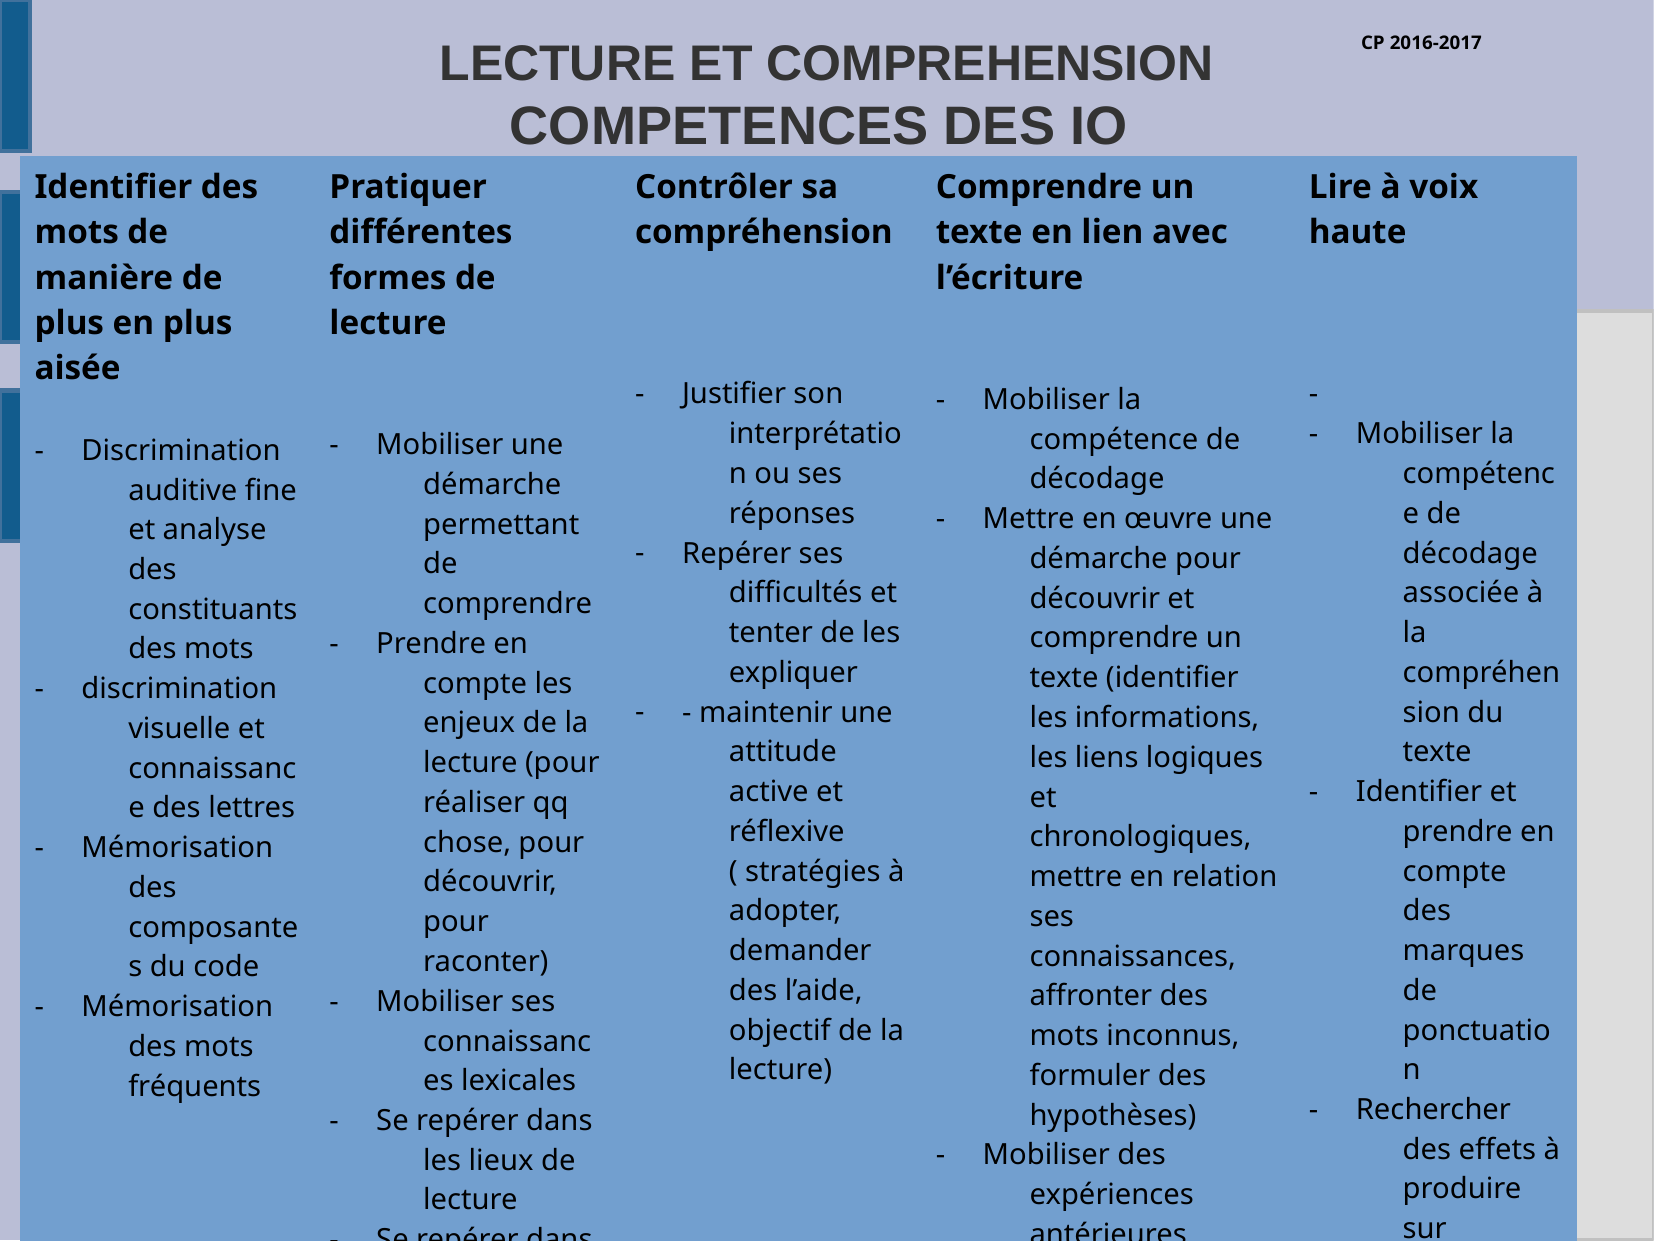

# LECTURE ET COMPREHENSION COMPETENCES DES IO
CP 2016-2017
| Identifier des mots de manière de plus en plus aisée Discrimination auditive fine et analyse des constituants des mots discrimination visuelle et connaissance des lettres Mémorisation des composantes du code Mémorisation des mots fréquents | Pratiquer différentes formes de lecture Mobiliser une démarche permettant de comprendre Prendre en compte les enjeux de la lecture (pour réaliser qq chose, pour découvrir, pour raconter) Mobiliser ses connaissances lexicales Se repérer dans les lieux de lecture Se repérer dans les manuels et les ouvrages | Contrôler sa compréhension Justifier son interprétation ou ses réponses Repérer ses difficultés et tenter de les expliquer - maintenir une attitude active et réflexive ( stratégies à adopter, demander des l’aide, objectif de la lecture) | Comprendre un texte en lien avec l’écriture Mobiliser la compétence de décodage Mettre en œuvre une démarche pour découvrir et comprendre un texte (identifier les informations, les liens logiques et chronologiques, mettre en relation ses connaissances, affronter des mots inconnus, formuler des hypothèses) Mobiliser des expériences antérieures (univers, personnages, scripts) Mobiliser ses connaissances lexicales et sur l’univers de référence | Lire à voix haute Mobiliser la compétence de décodage associée à la compréhension du texte Identifier et prendre en compte des marques de ponctuation Rechercher des effets à produire sur l’auditoire |
| --- | --- | --- | --- | --- |